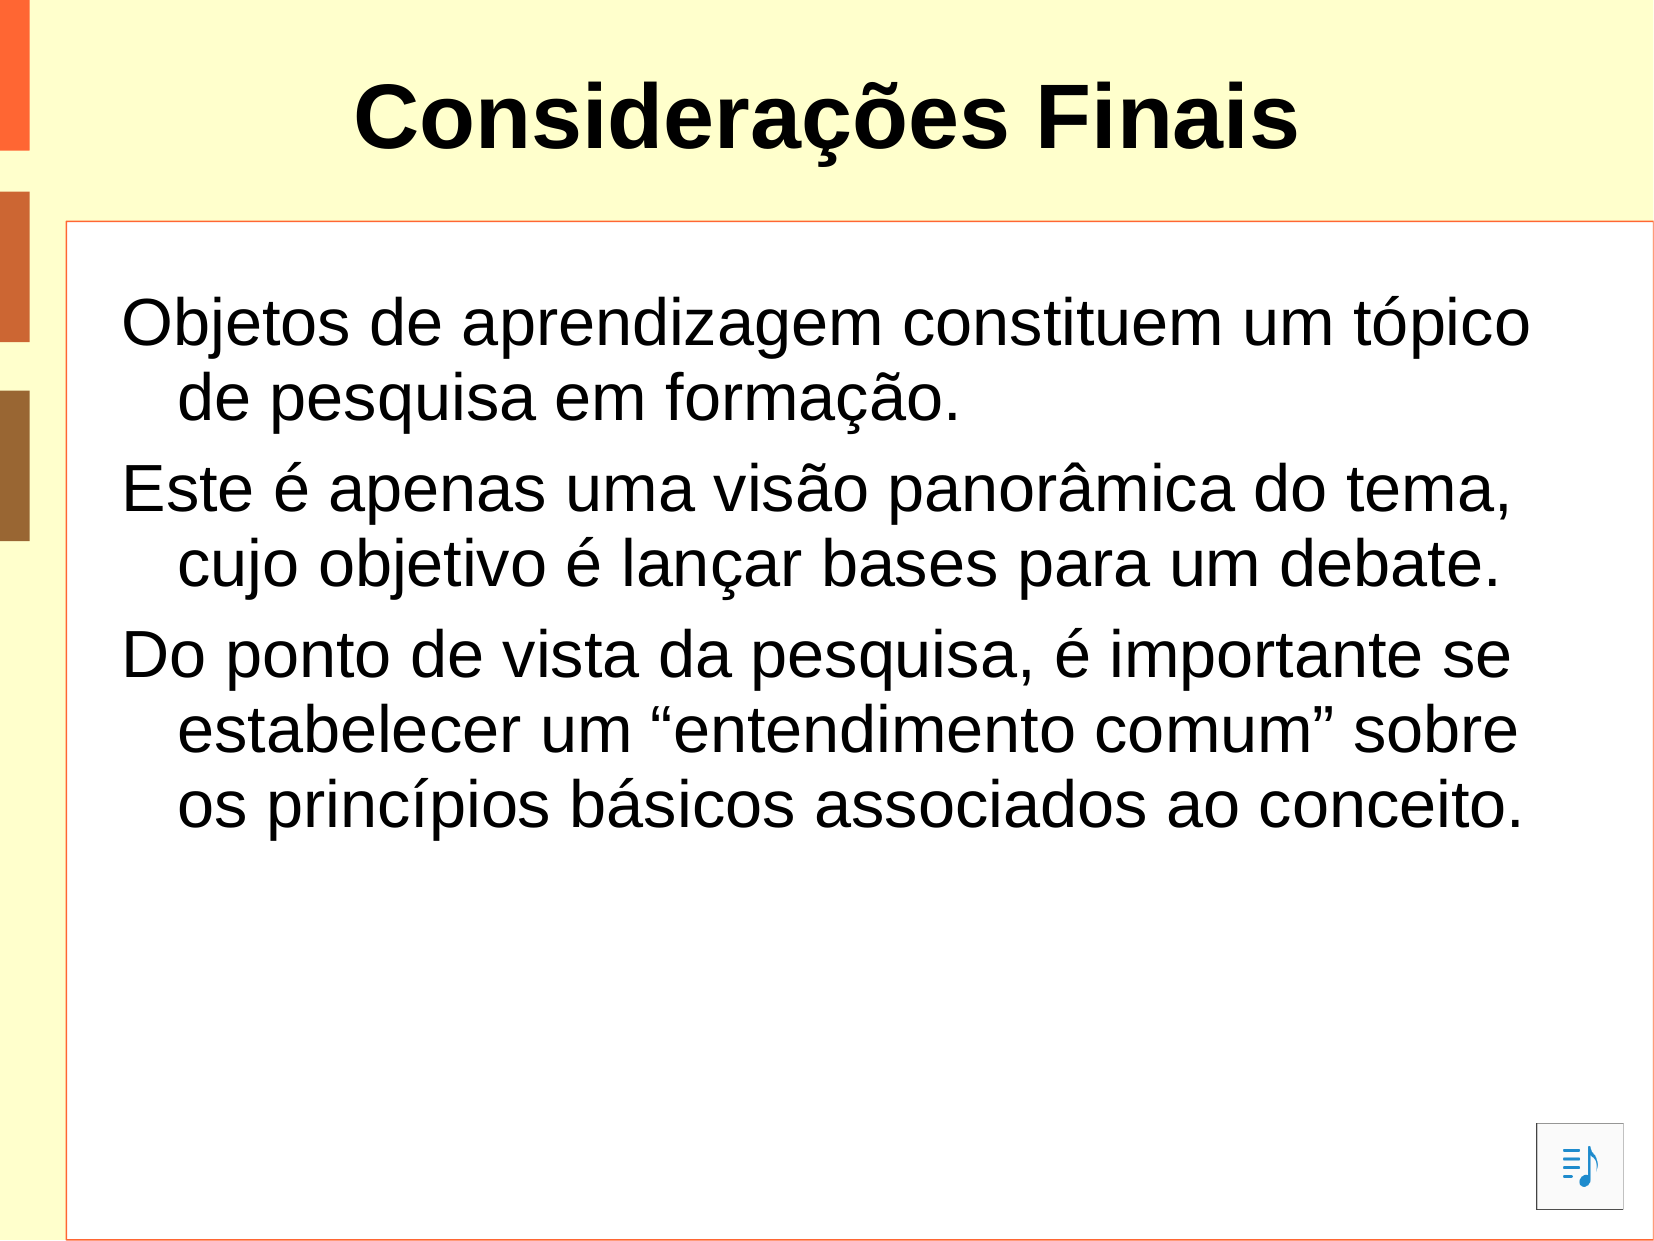

# Considerações Finais
Objetos de aprendizagem constituem um tópico de pesquisa em formação.
Este é apenas uma visão panorâmica do tema, cujo objetivo é lançar bases para um debate.
Do ponto de vista da pesquisa, é importante se estabelecer um “entendimento comum” sobre os princípios básicos associados ao conceito.